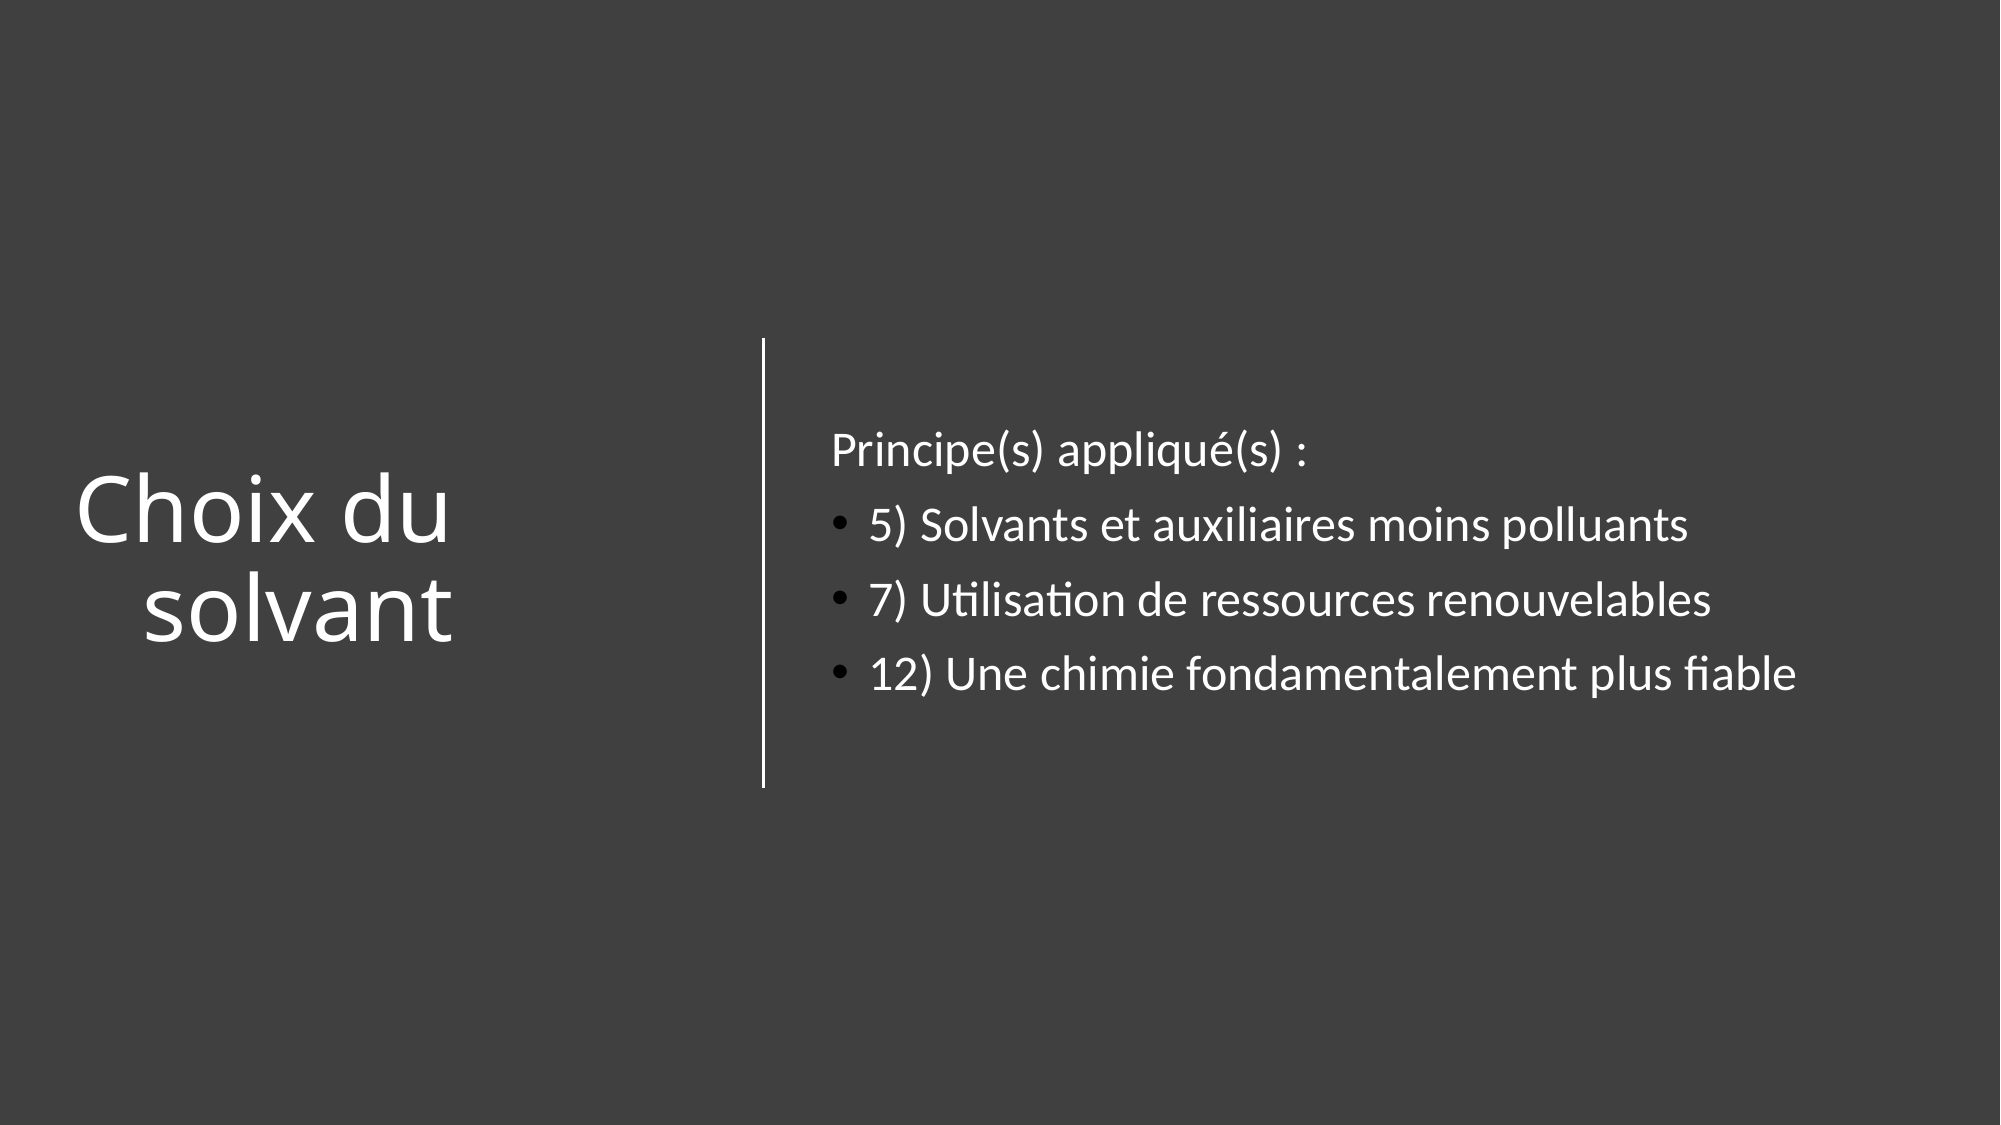

# Choix du solvant
Principe(s) appliqué(s) :
5) Solvants et auxiliaires moins polluants
7) Utilisation de ressources renouvelables
12) Une chimie fondamentalement plus fiable